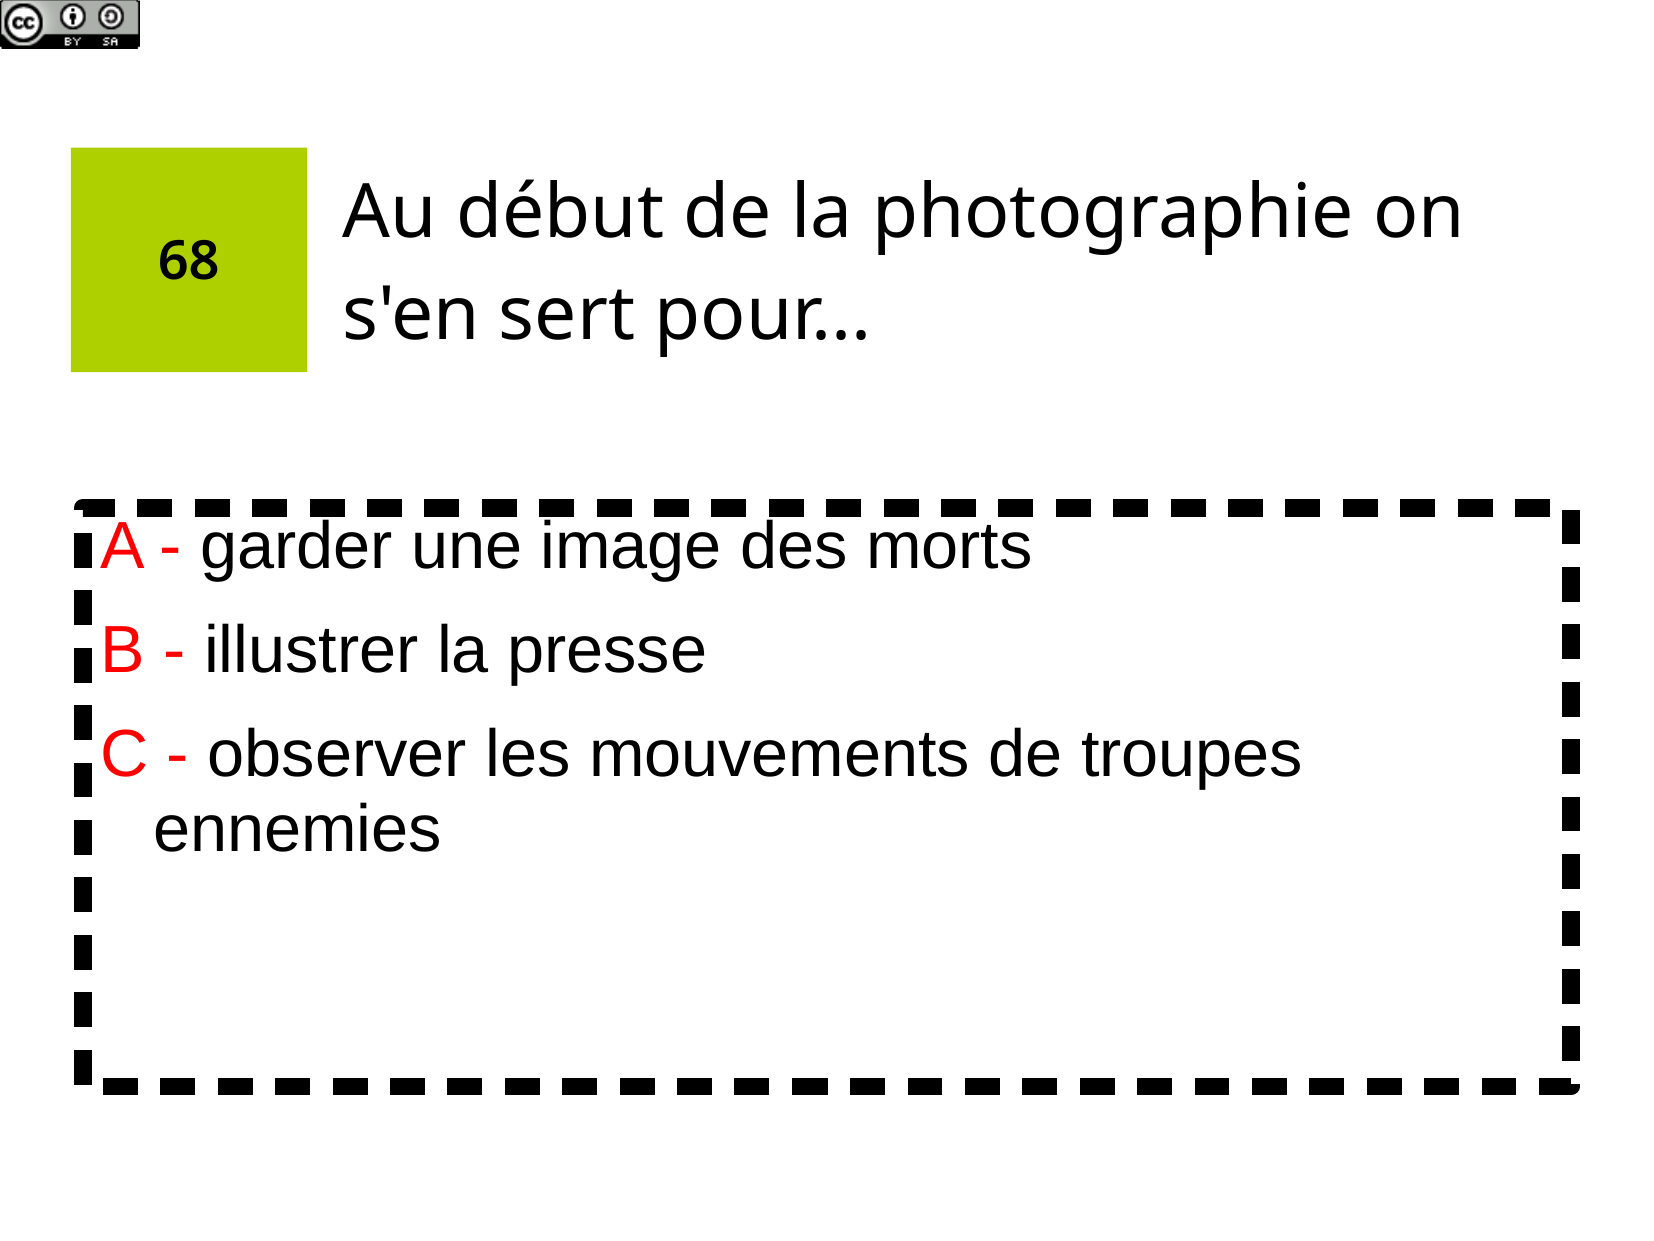

# Au début de la photographie on s'en sert pour...
68
garder une image des morts
illustrer la presse
observer les mouvements de troupes ennemies